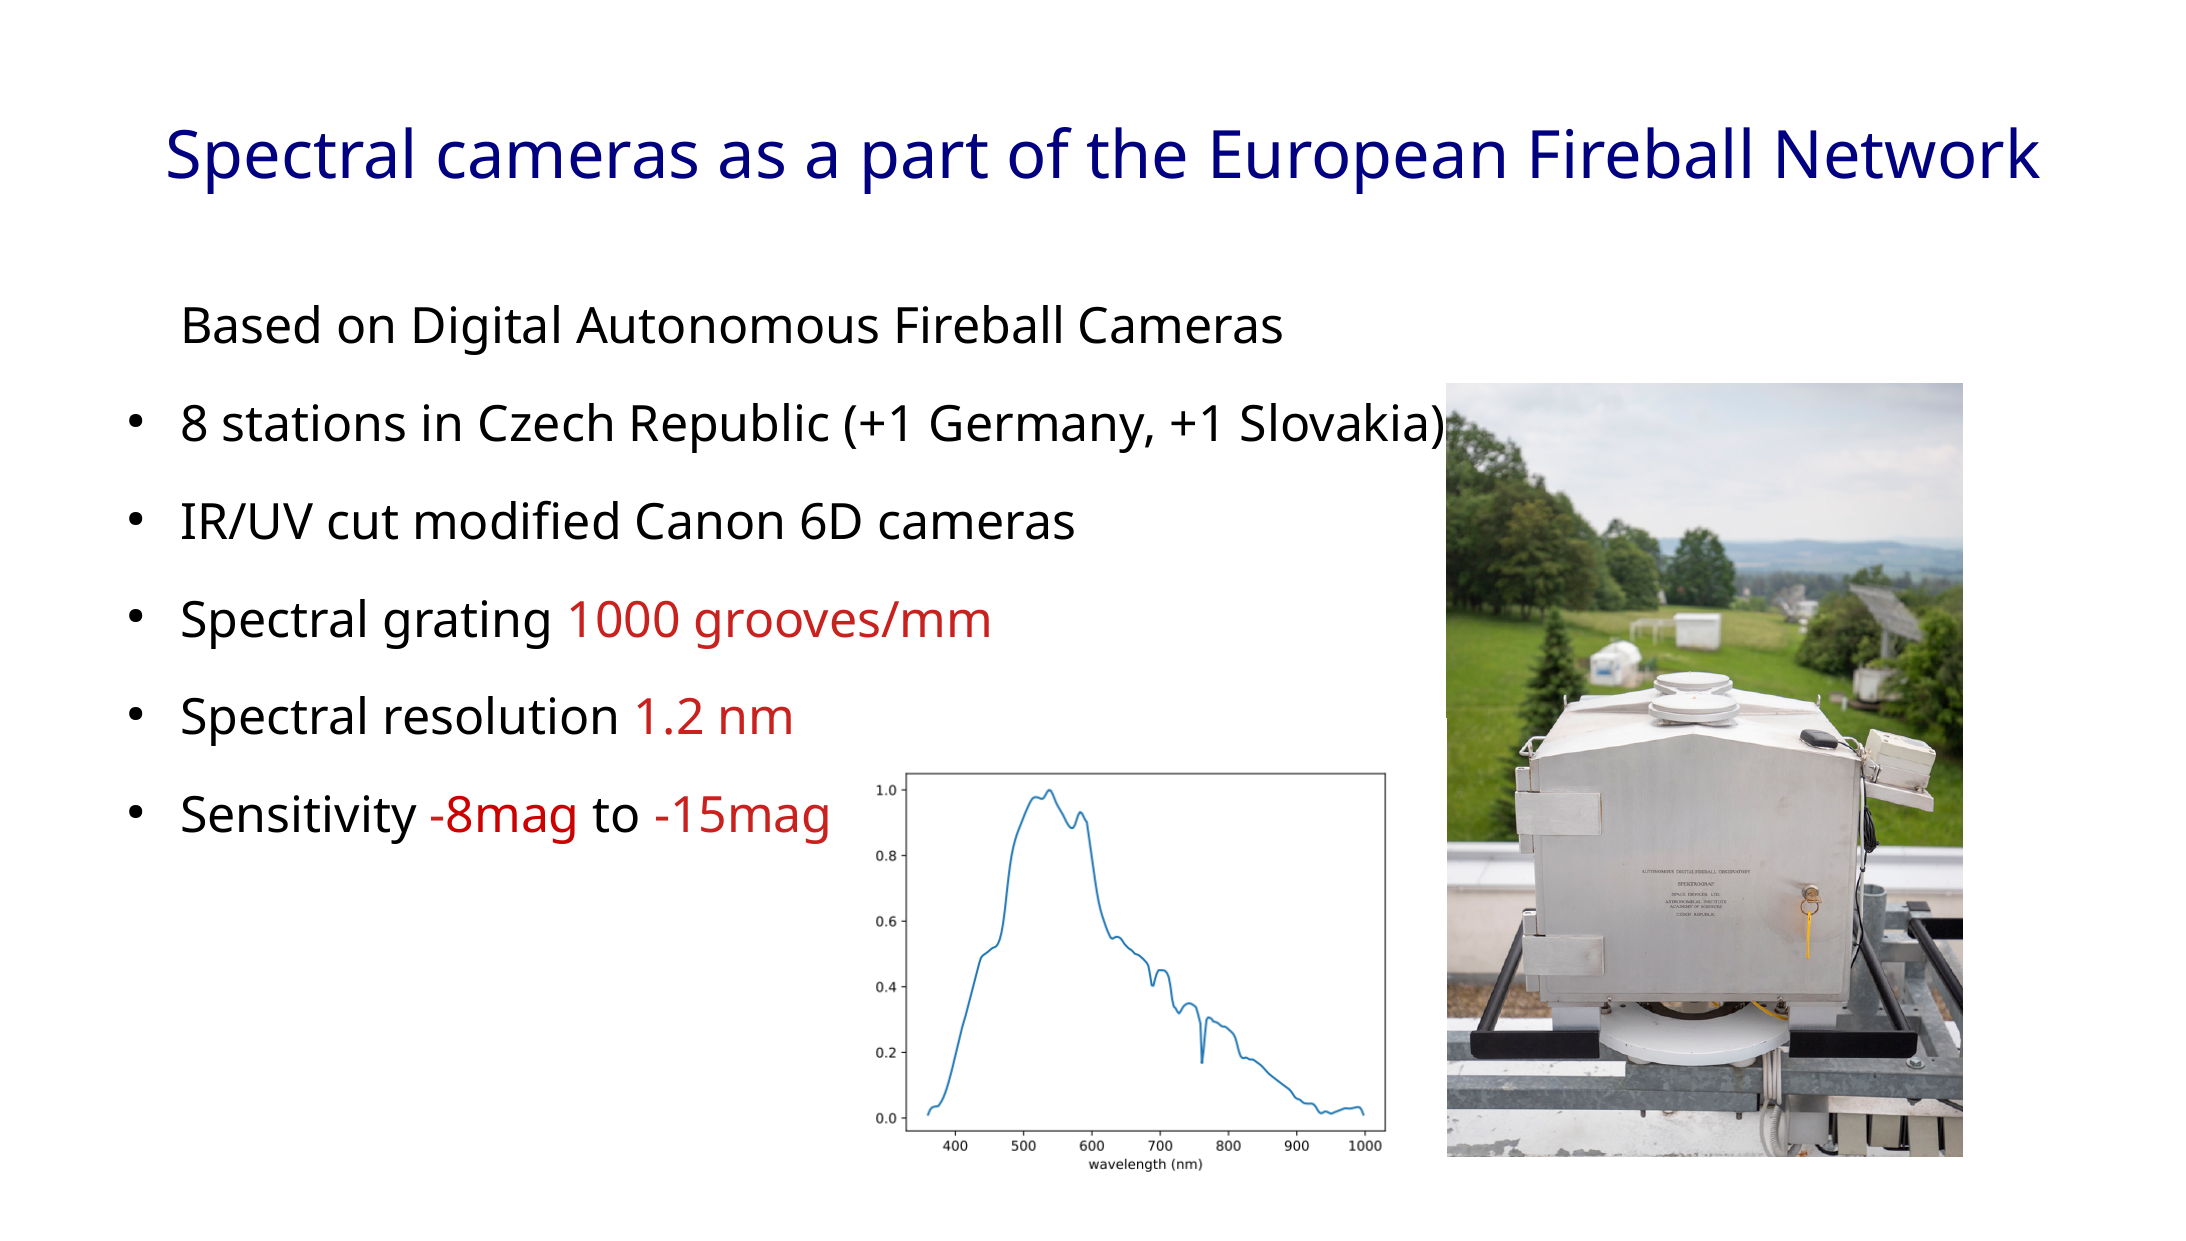

# Spectral cameras as a part of the European Fireball Network
Based on Digital Autonomous Fireball Cameras
8 stations in Czech Republic (+1 Germany, +1 Slovakia)
IR/UV cut modified Canon 6D cameras
Spectral grating 1000 grooves/mm
Spectral resolution 1.2 nm
Sensitivity -8mag to -15mag